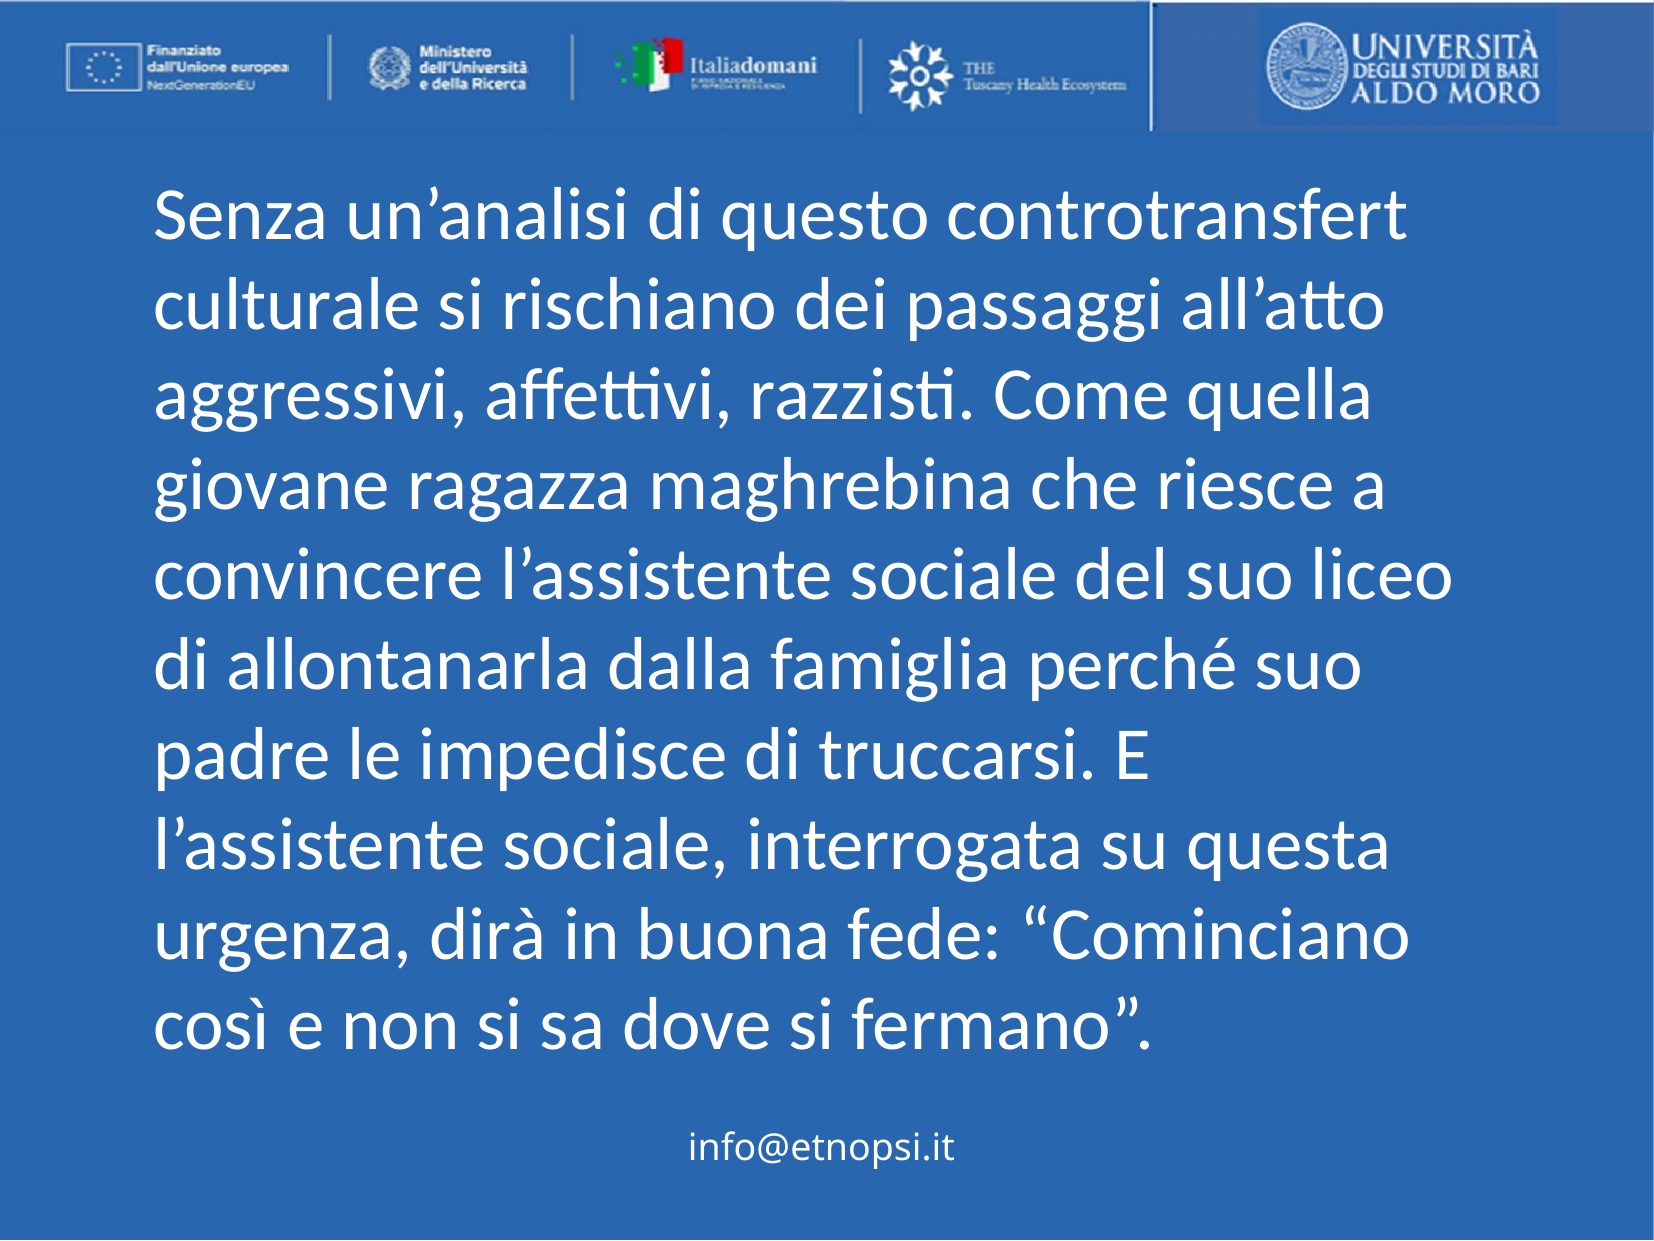

# Senza un’analisi di questo controtransfert culturale si rischiano dei passaggi all’atto aggressivi, affettivi, razzisti. Come quella giovane ragazza maghrebina che riesce a convincere l’assistente sociale del suo liceo di allontanarla dalla famiglia perché suo padre le impedisce di truccarsi. E l’assistente sociale, interrogata su questa urgenza, dirà in buona fede: “Cominciano così e non si sa dove si fermano”.
							 info@etnopsi.it